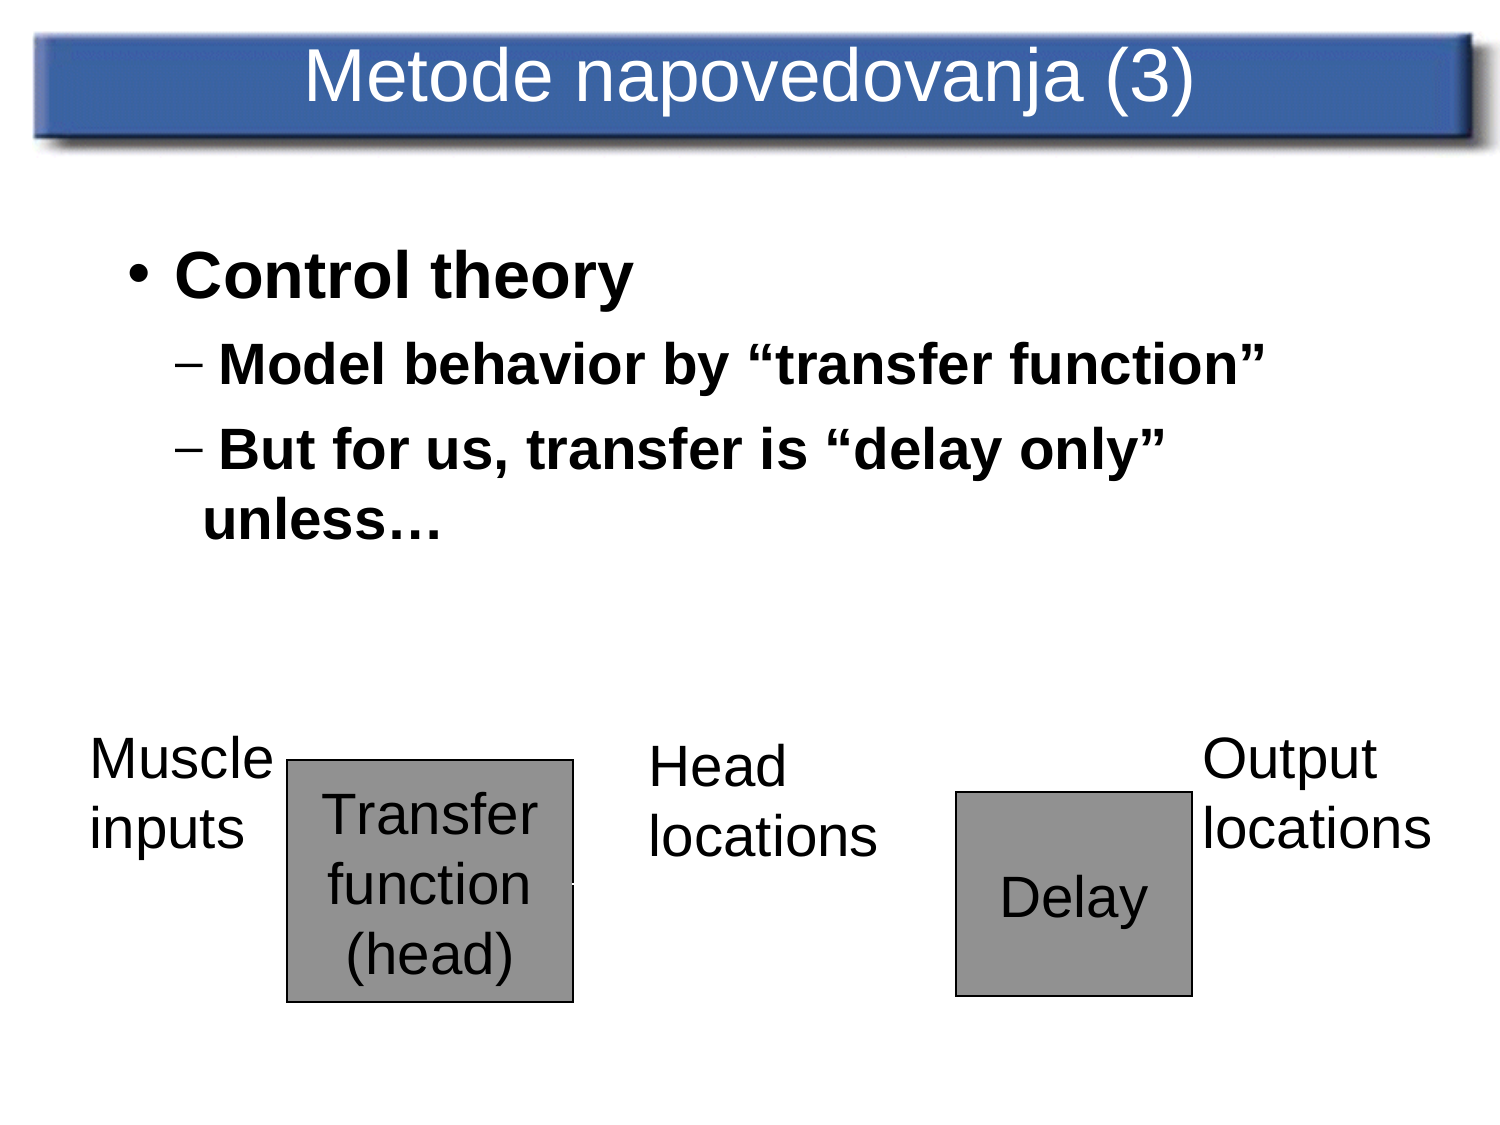

# Metode napovedovanja (3)
 Control theory
 Model behavior by “transfer function”
 But for us, transfer is “delay only” unless…
Muscle
inputs
Output
locations
Head
locations
Transfer
function
(head)
Delay